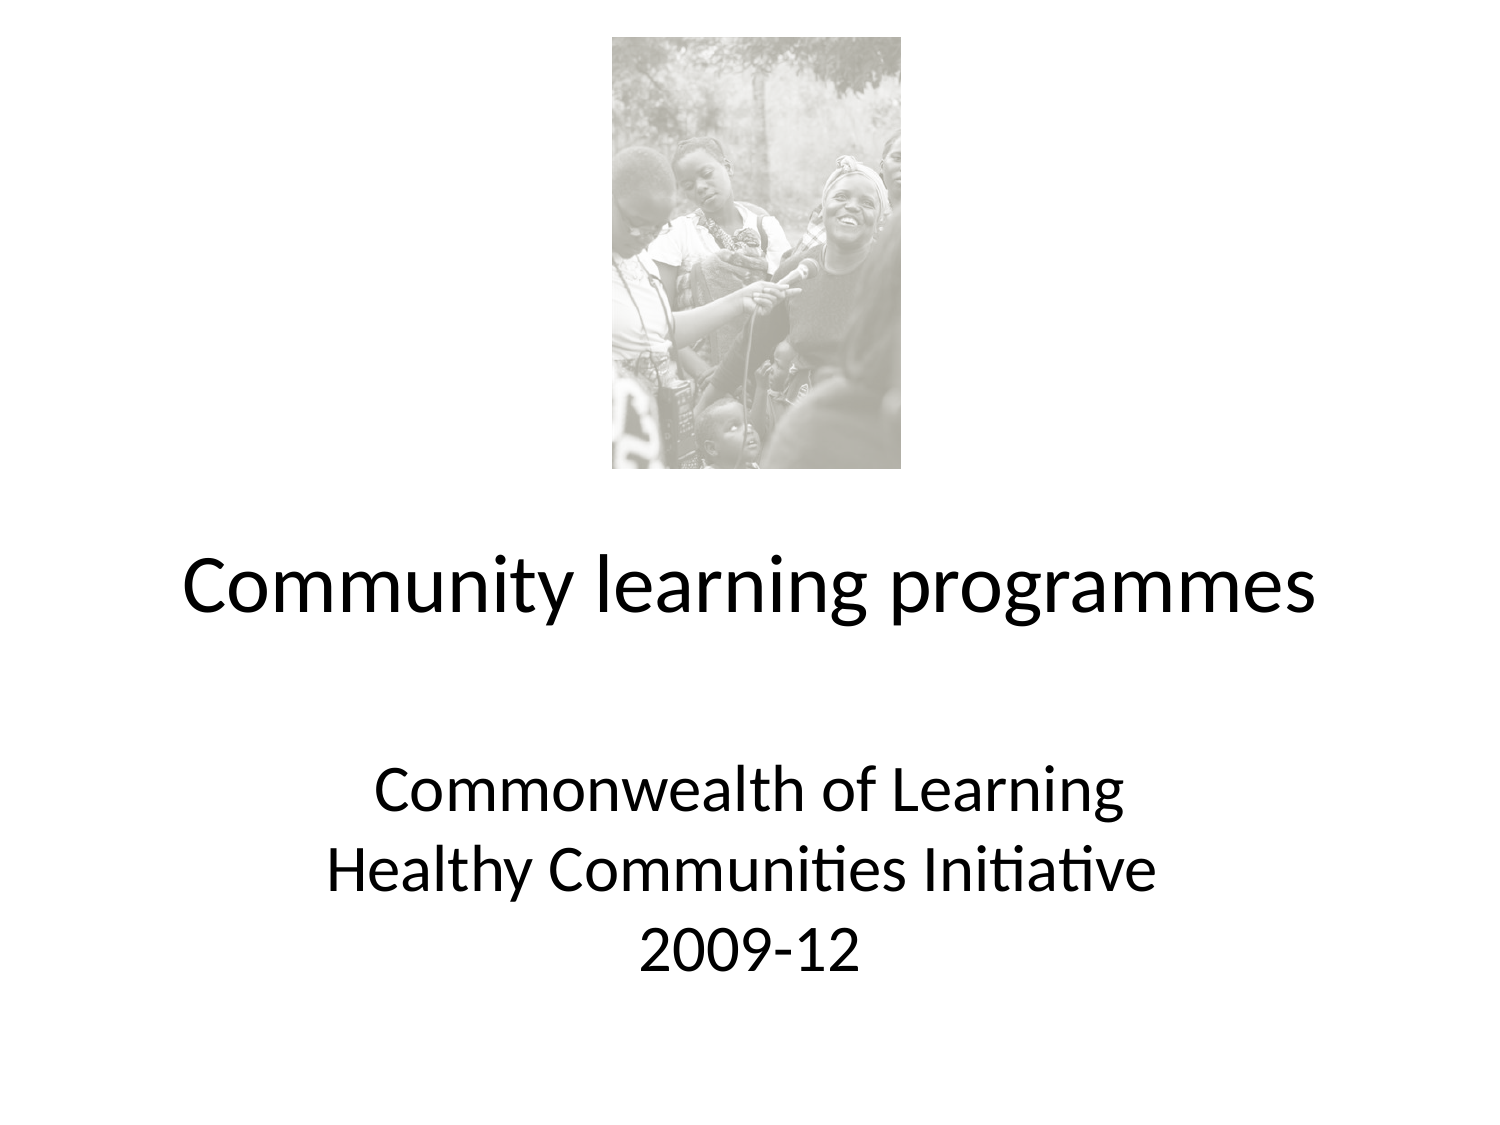

Community learning programmes
Commonwealth of Learning
Healthy Communities Initiative
2009-12